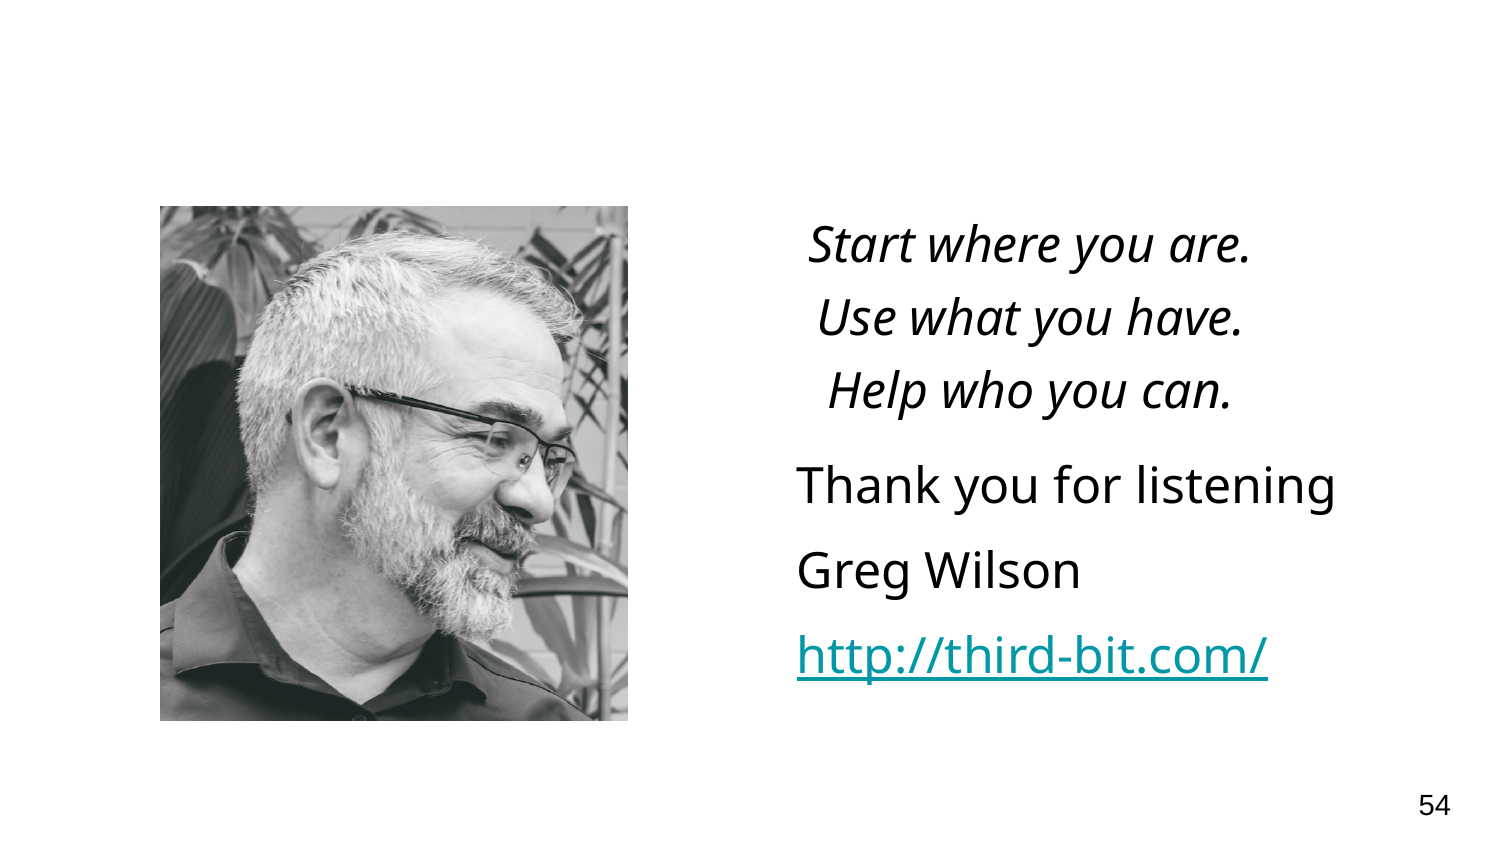

Start where you are.
Use what you have.
Help who you can.
Thank you for listening
Greg Wilson
http://third-bit.com/